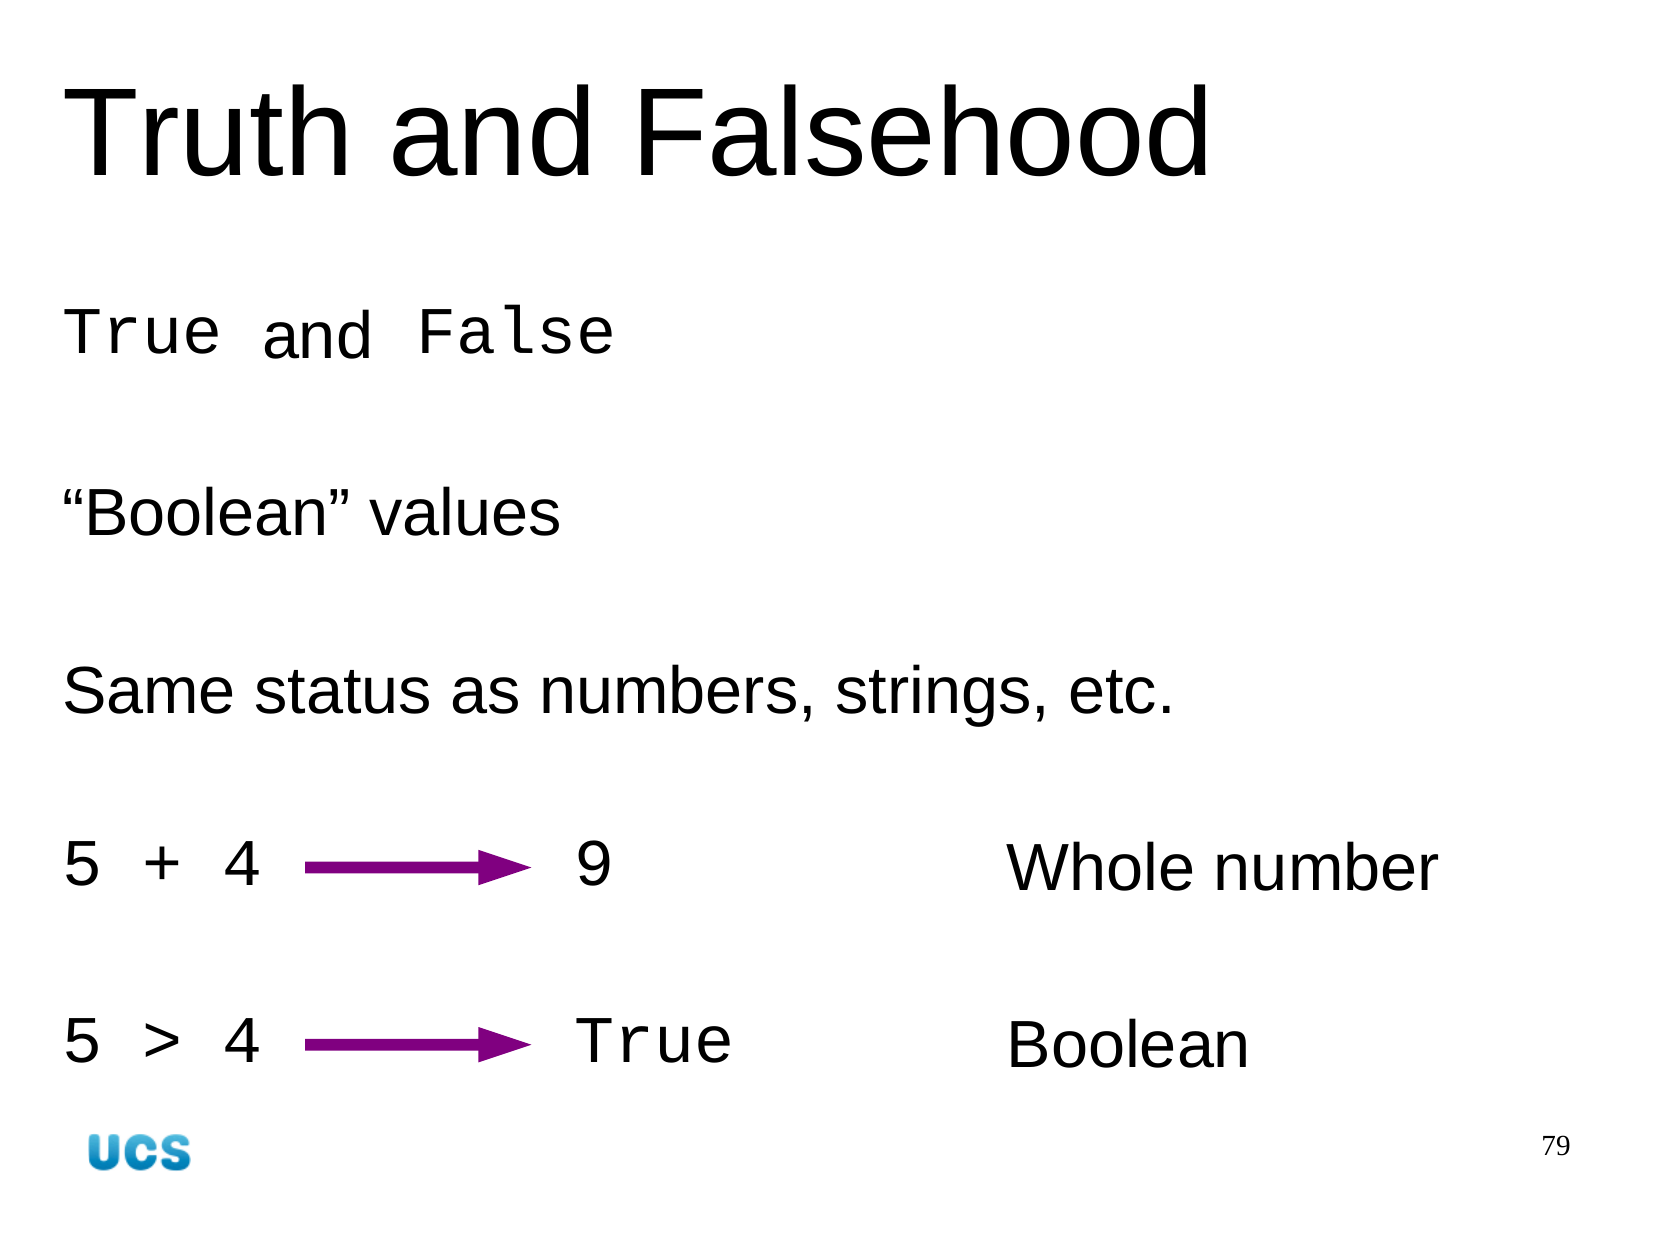

Truth and Falsehood
True
and
False
“Boolean” values
Same status as numbers, strings, etc.
5 + 4
 9
Whole number
5 > 4
 True
Boolean
79